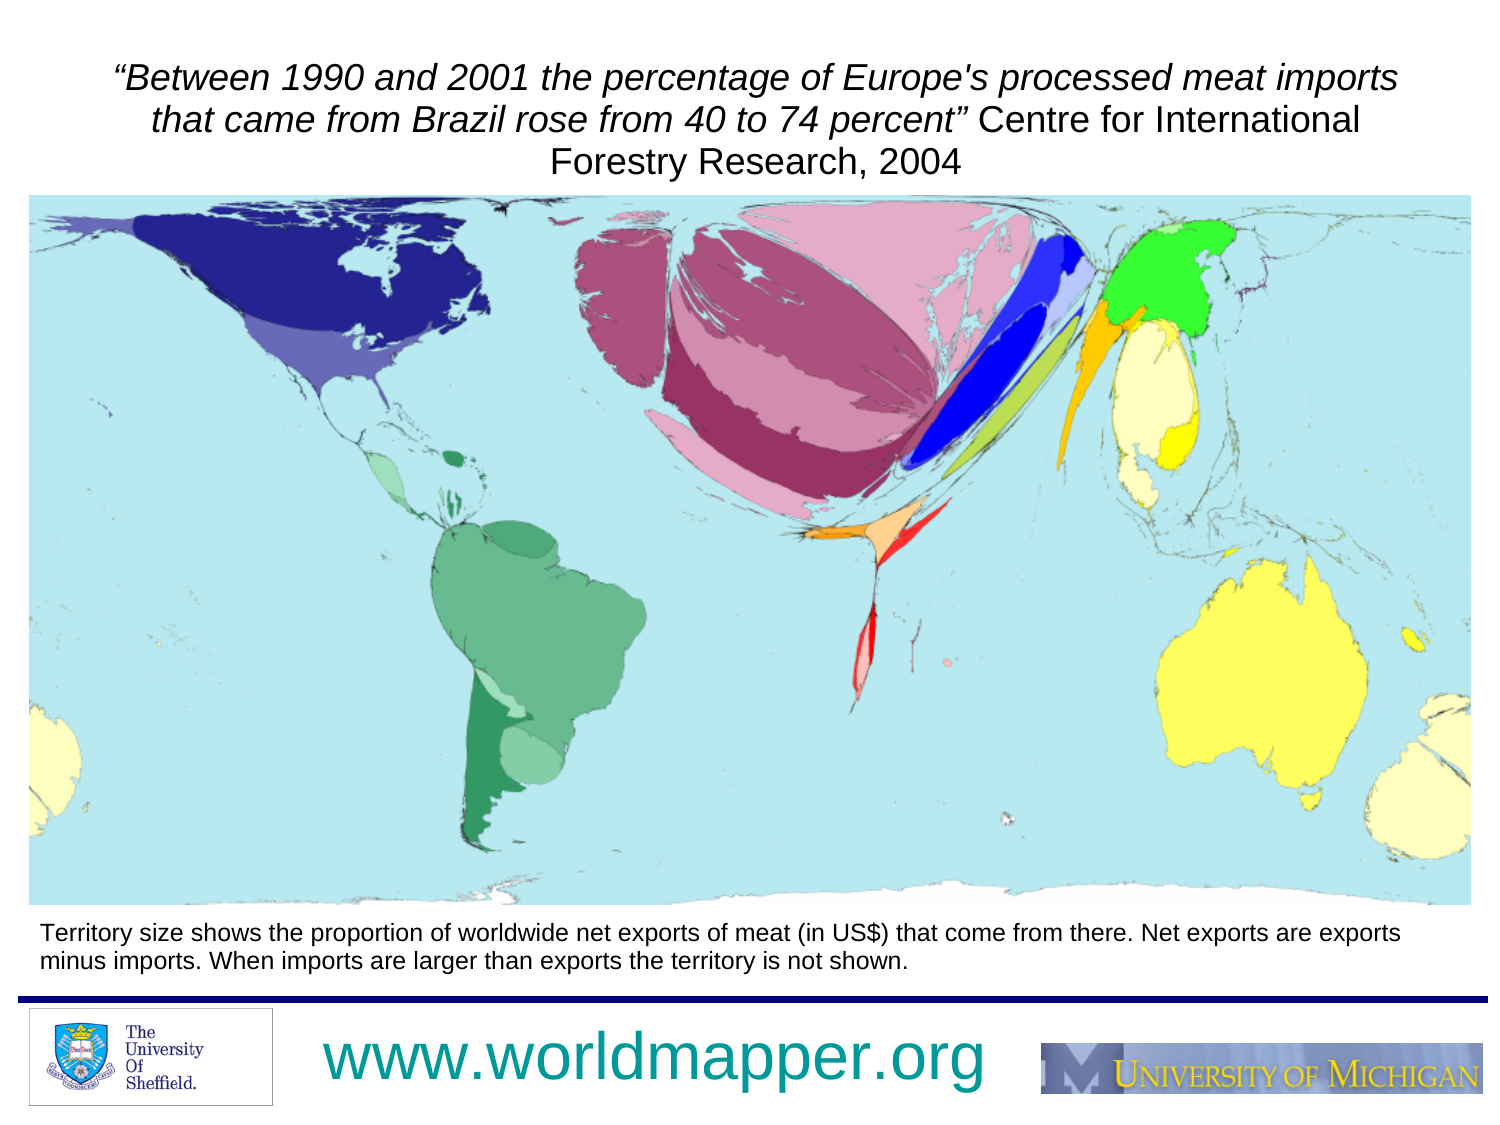

# “Between 1990 and 2001 the percentage of Europe's processed meat imports that came from Brazil rose from 40 to 74 percent” Centre for International Forestry Research, 2004
Territory size shows the proportion of worldwide net exports of meat (in US$) that come from there. Net exports are exports
minus imports. When imports are larger than exports the territory is not shown.